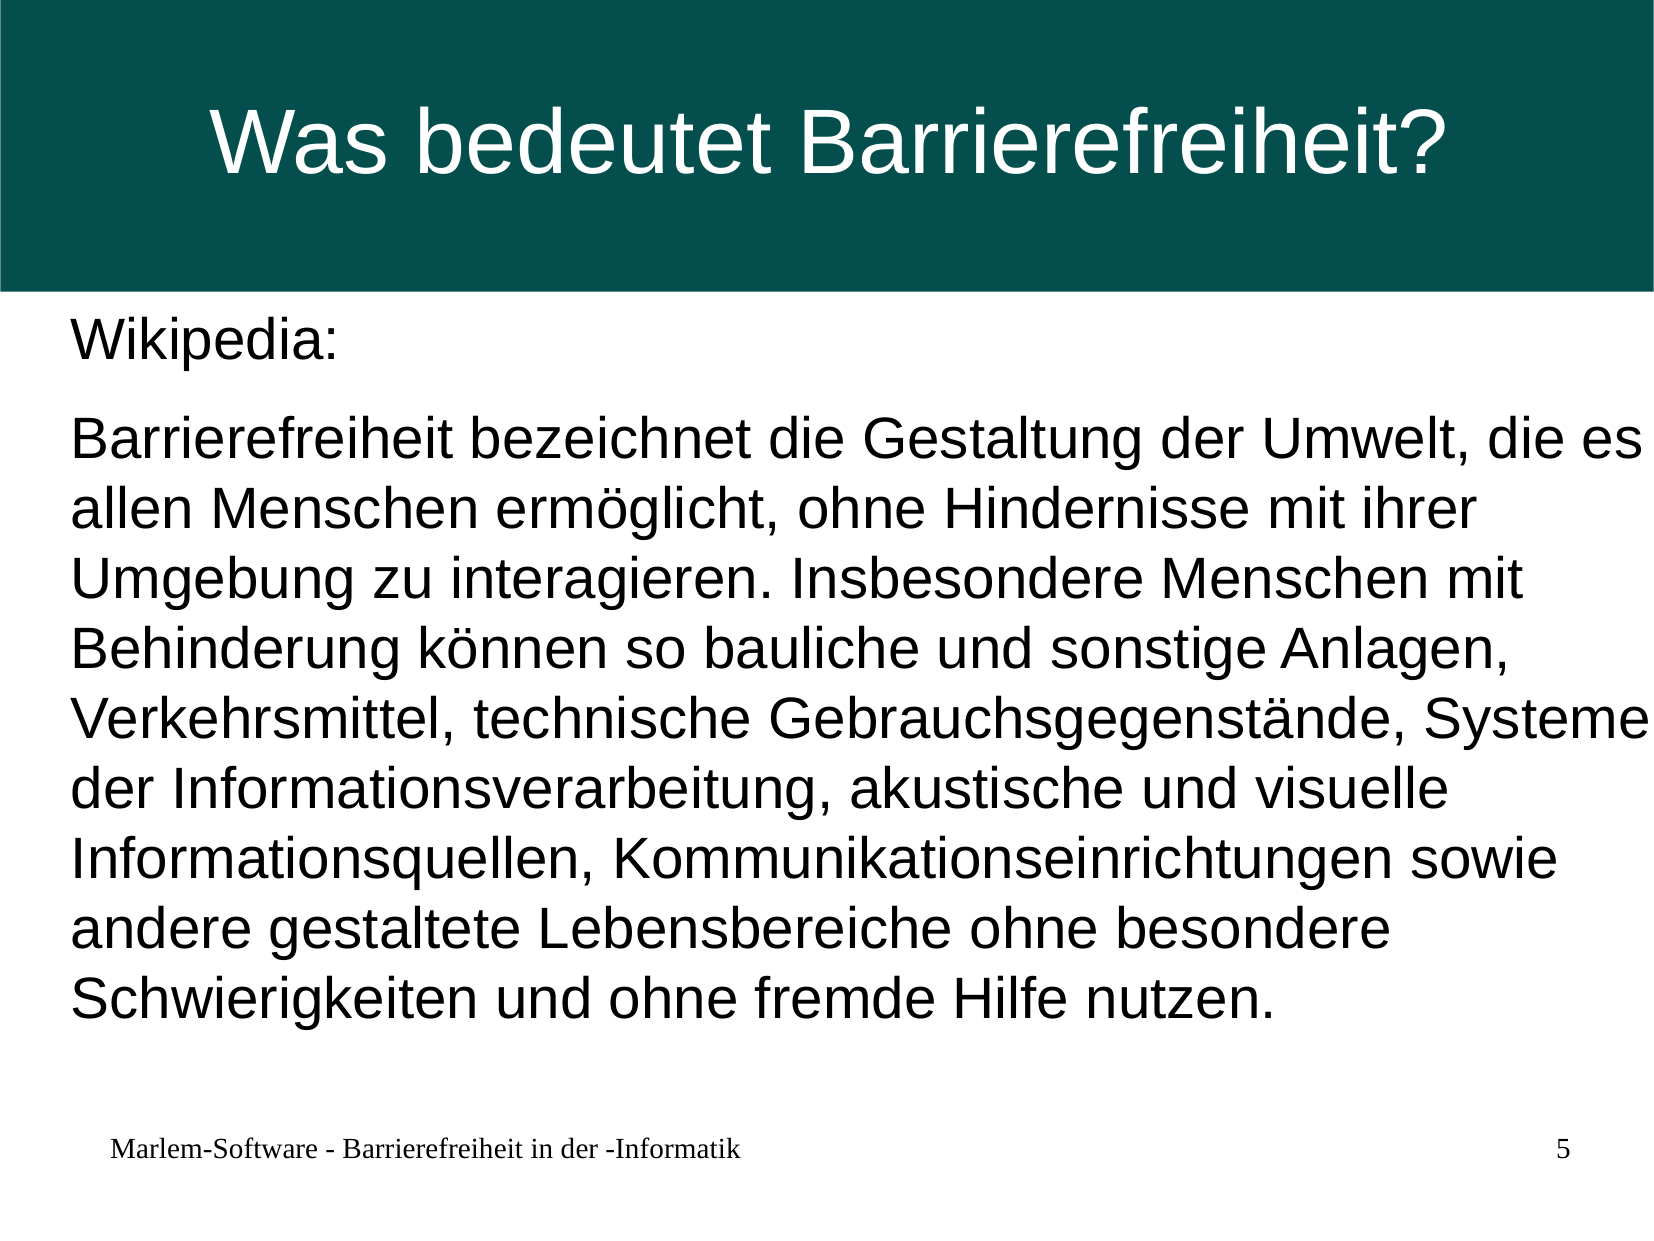

# Was bedeutet Barrierefreiheit?
Wikipedia:
Barrierefreiheit bezeichnet die Gestaltung der Umwelt, die es allen Menschen ermöglicht, ohne Hindernisse mit ihrer Umgebung zu interagieren. Insbesondere Menschen mit Behinderung können so bauliche und sonstige Anlagen, Verkehrsmittel, technische Gebrauchsgegenstände, Systeme der Informationsverarbeitung, akustische und visuelle Informationsquellen, Kommunikationseinrichtungen sowie andere gestaltete Lebensbereiche ohne besondere Schwierigkeiten und ohne fremde Hilfe nutzen.
Marlem-Software - Barrierefreiheit in der -Informatik
5